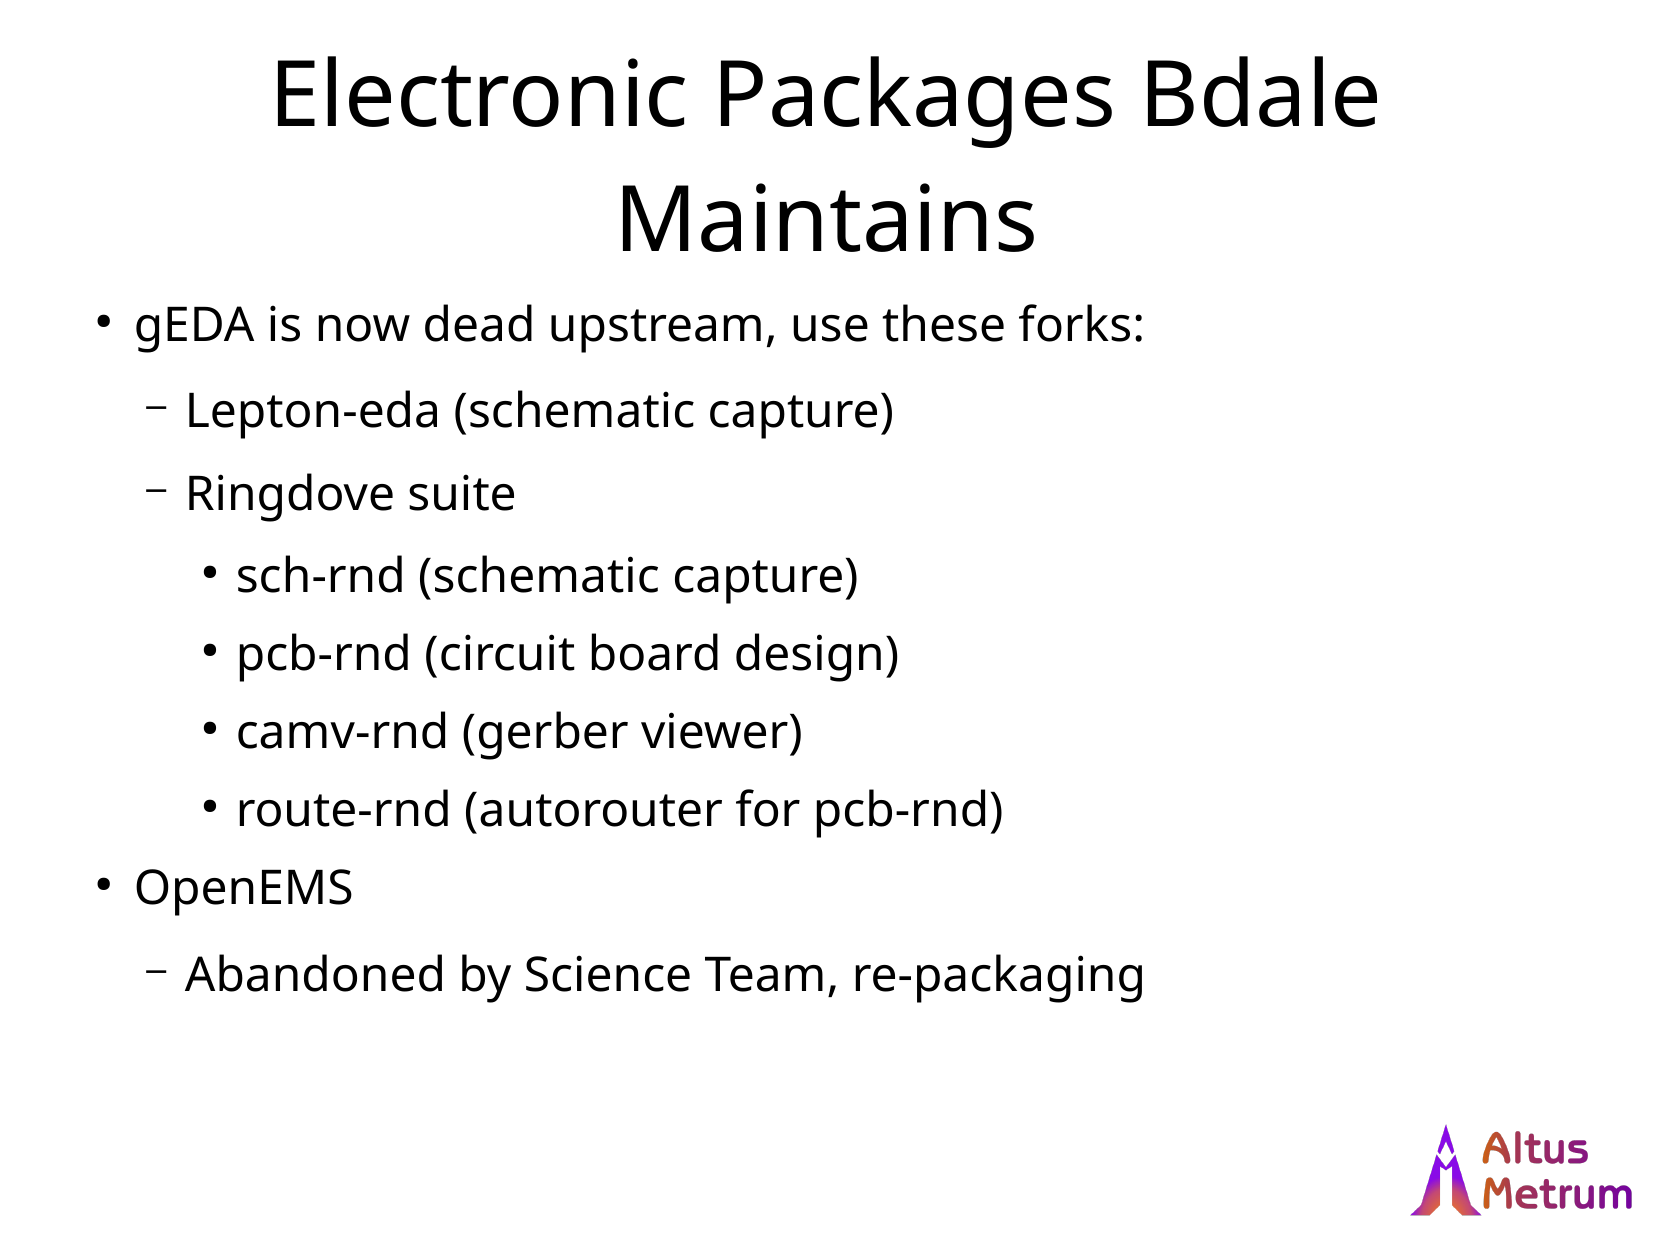

# Electronic Packages Bdale Maintains
gEDA is now dead upstream, use these forks:
Lepton-eda (schematic capture)
Ringdove suite
sch-rnd (schematic capture)
pcb-rnd (circuit board design)
camv-rnd (gerber viewer)
route-rnd (autorouter for pcb-rnd)
OpenEMS
Abandoned by Science Team, re-packaging